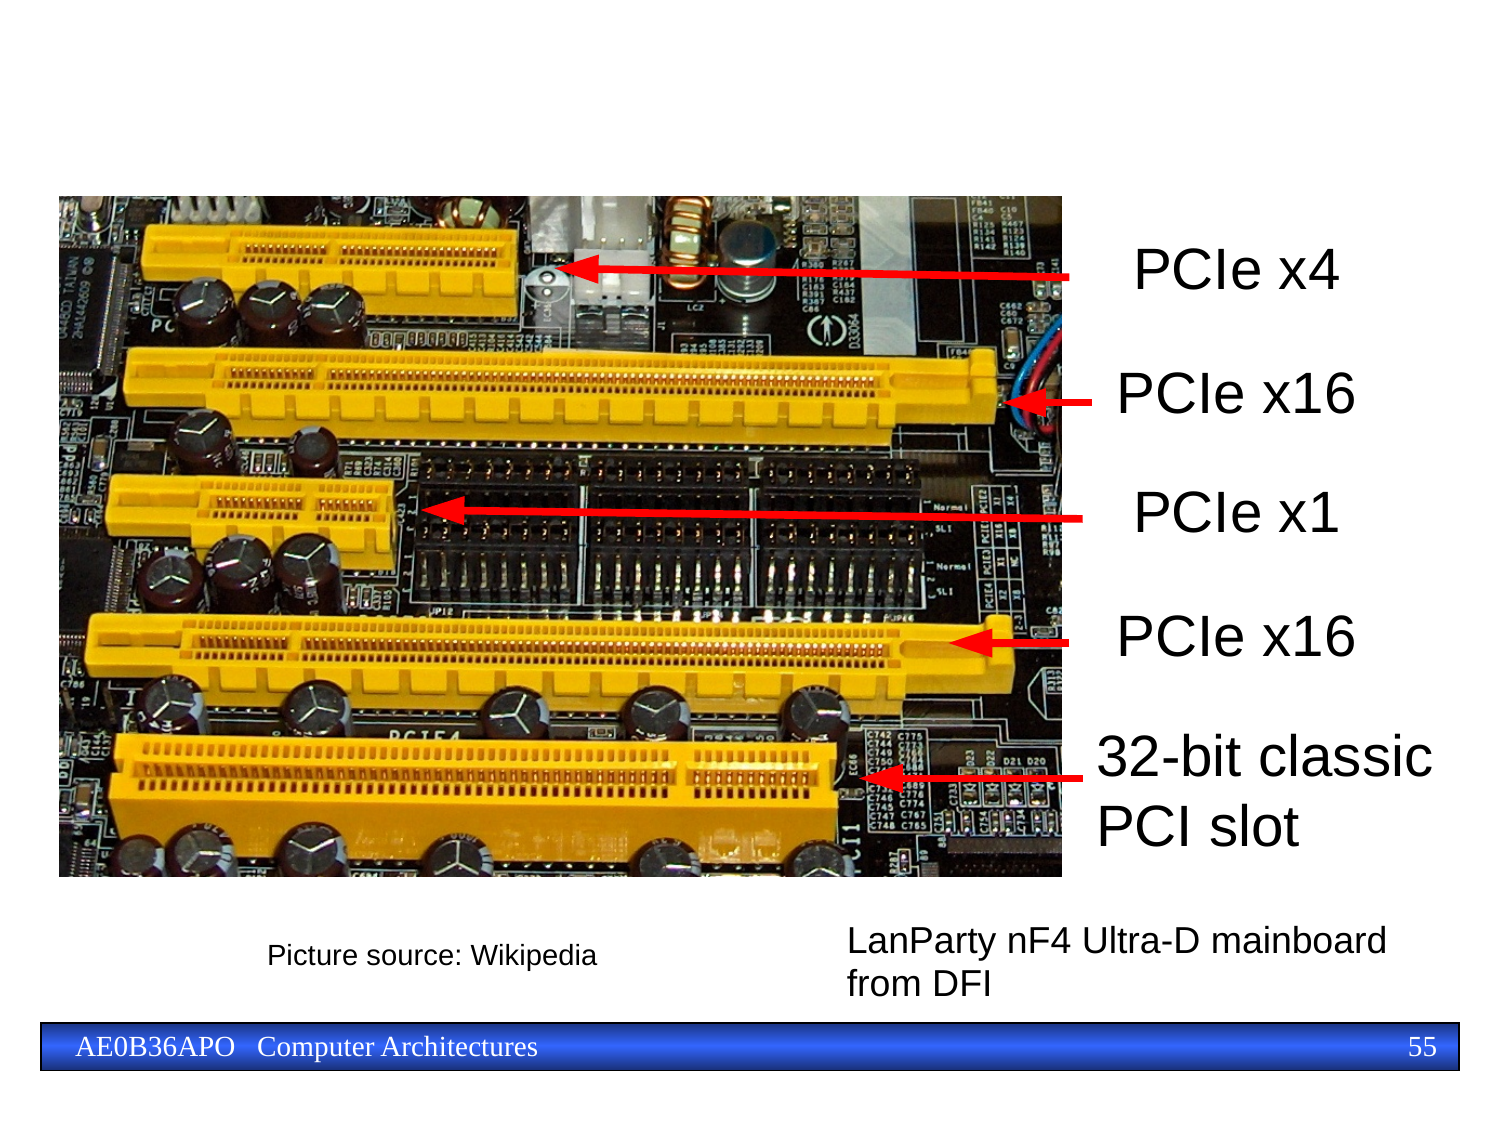

#
PCIe x4
PCIe x16
PCIe x1
PCIe x16
32-bit classic
PCI slot
LanParty nF4 Ultra-D mainboard from DFI
Picture source: Wikipedia
AE0B36APO Computer Architectures
55